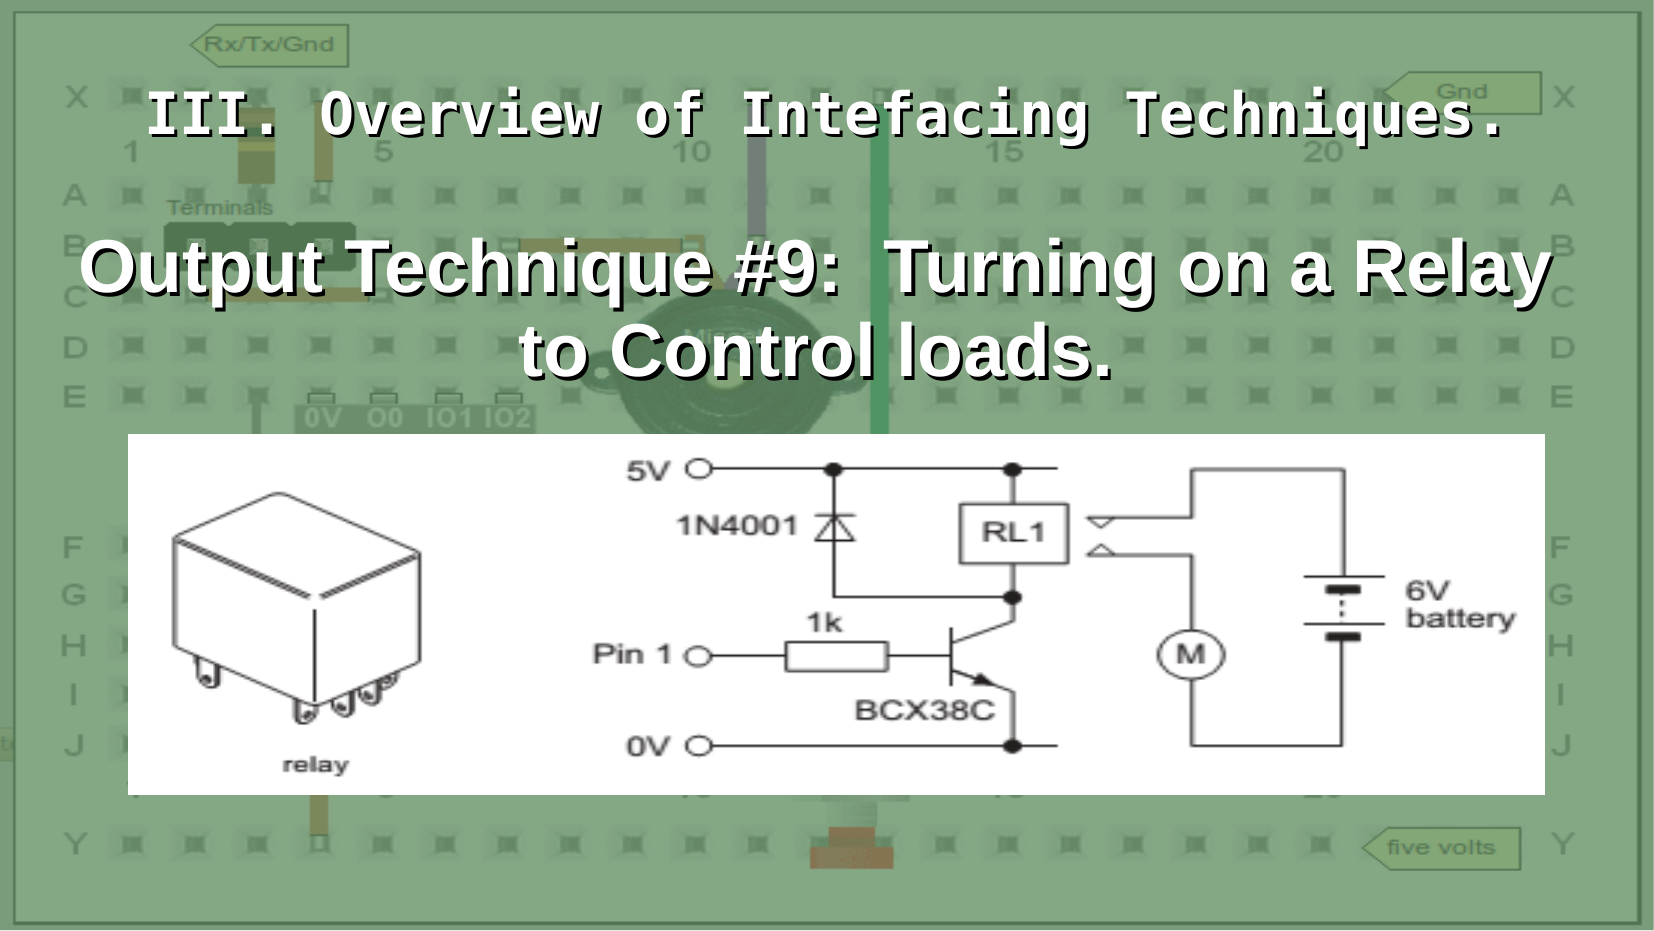

# III. Overview of Intefacing Techniques.
Output Technique #9: Turning on a Relay to Control loads.